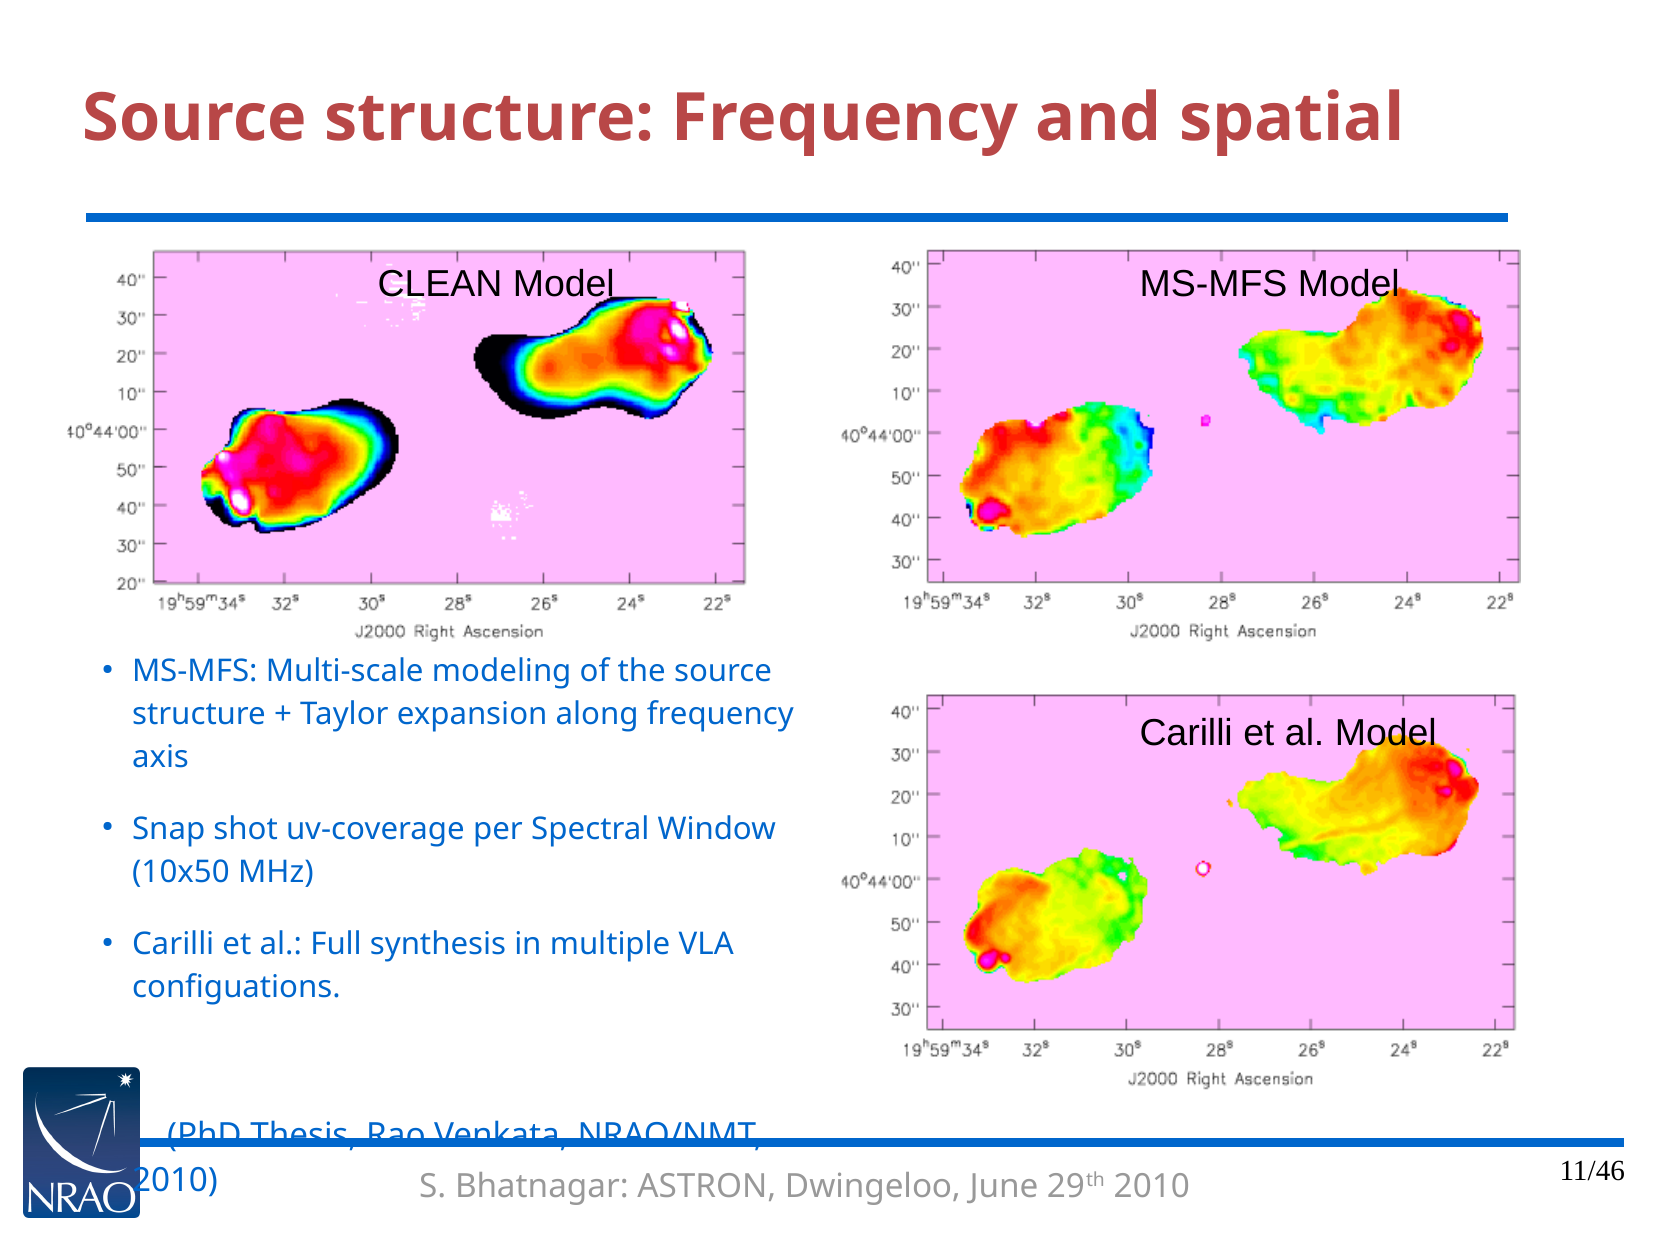

Source structure: Frequency and spatial
CLEAN Model
MS-MFS Model
MS-MFS: Multi-scale modeling of the source structure + Taylor expansion along frequency axis
Snap shot uv-coverage per Spectral Window (10x50 MHz)
Carilli et al.: Full synthesis in multiple VLA configuations.
 (PhD Thesis, Rao Venkata, NRAO/NMT, 2010)
Carilli et al. Model
11
# Scale-less deconvolution algorithms:
 : Treat each pixel as and independent DoF
Clean (and its variants), MEM (and its variants)